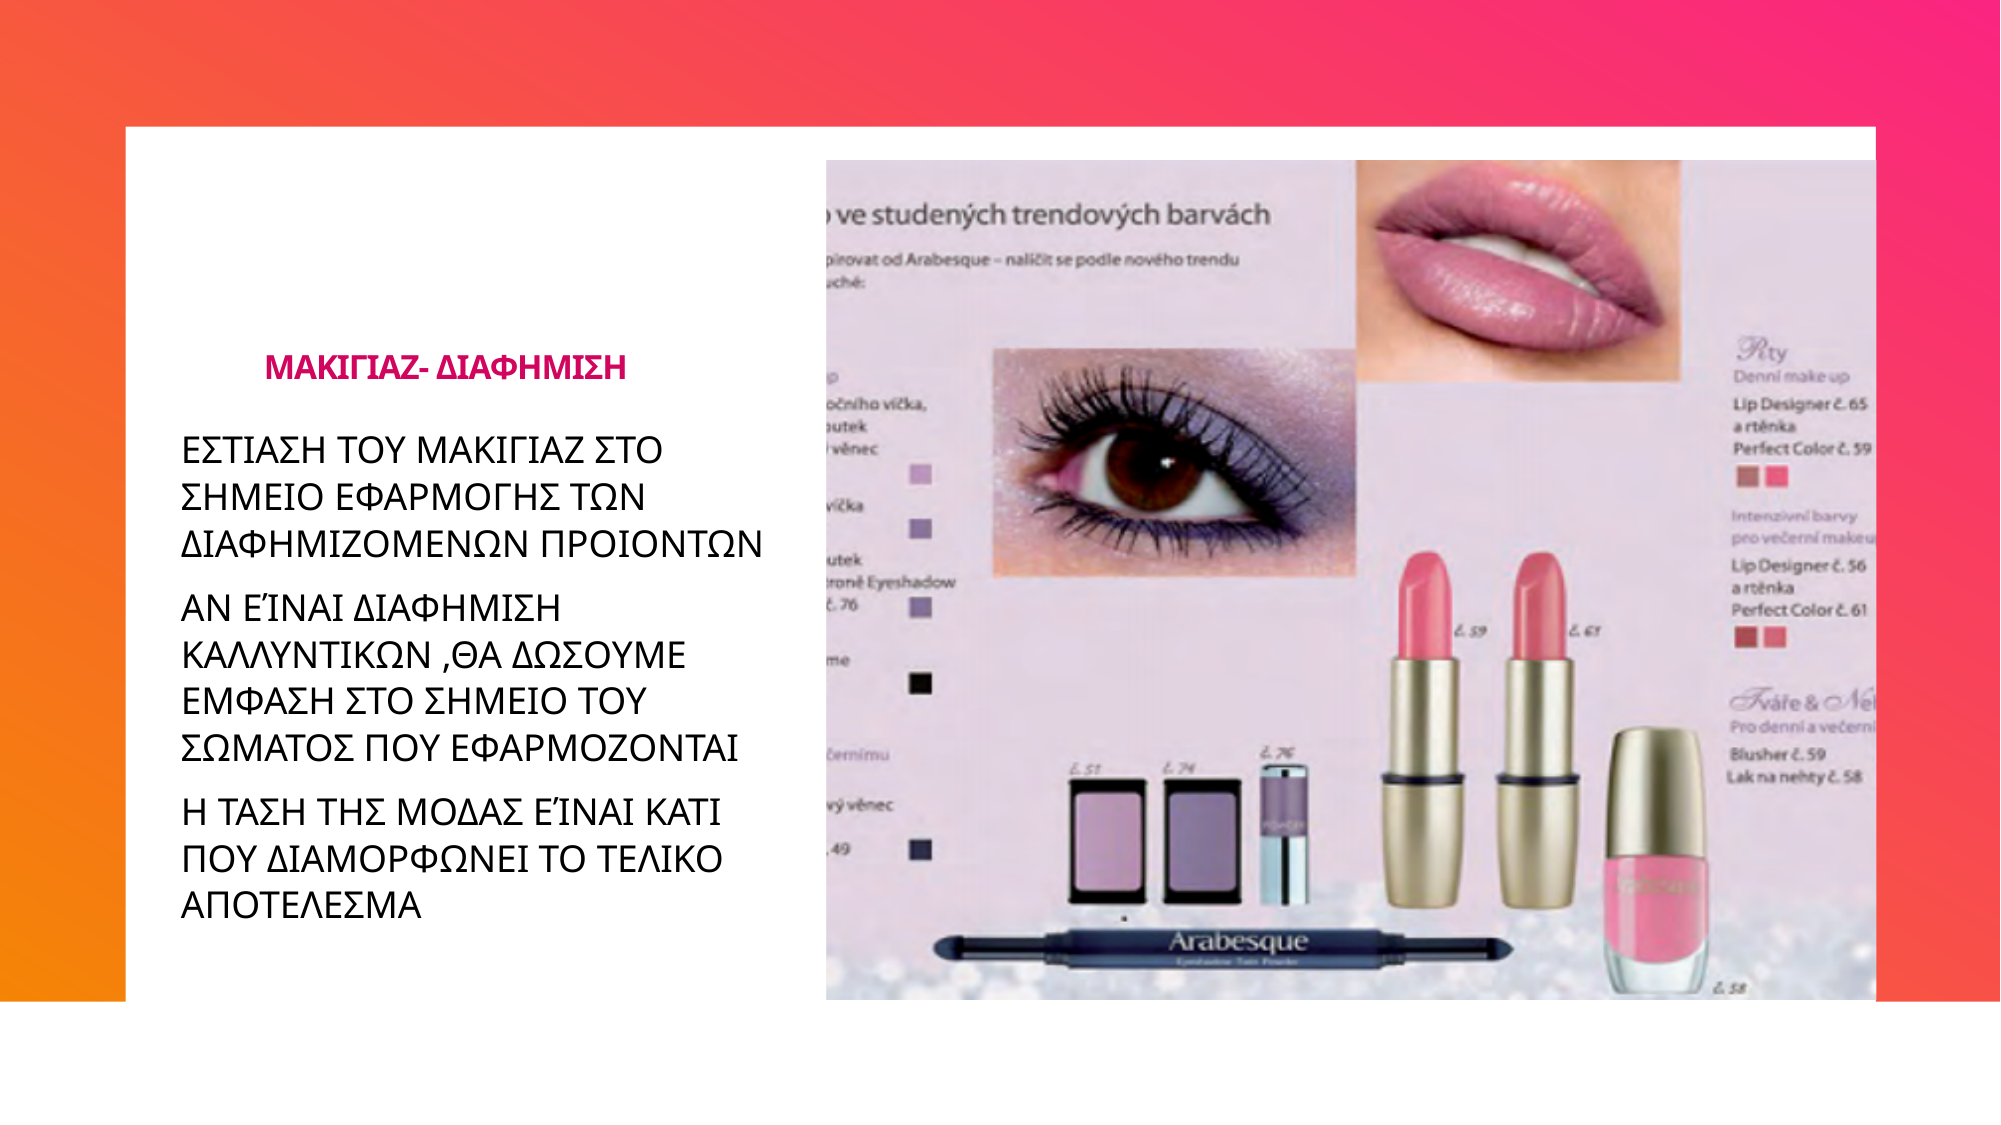

# ΜΑΚΙΓΙΑΖ- ΔΙΑΦΗΜΙΣΗ
ΕΣΤΙΑΣΗ ΤΟΥ ΜΑΚΙΓΙΑΖ ΣΤΟ ΣΗΜΕΙΟ ΕΦΑΡΜΟΓΗΣ ΤΩΝ ΔΙΑΦΗΜΙΖΟΜΕΝΩΝ ΠΡΟΙΟΝΤΩΝ
ΑΝ ΕΊΝΑΙ ΔΙΑΦΗΜΙΣΗ ΚΑΛΛΥΝΤΙΚΩΝ ,ΘΑ ΔΩΣΟΥΜΕ ΕΜΦΑΣΗ ΣΤΟ ΣΗΜΕΙΟ ΤΟΥ ΣΩΜΑΤΟΣ ΠΟΥ ΕΦΑΡΜΟΖΟΝΤΑΙ
Η ΤΑΣΗ ΤΗΣ ΜΟΔΑΣ ΕΊΝΑΙ ΚΑΤΙ ΠΟΥ ΔΙΑΜΟΡΦΩΝΕΙ ΤΟ ΤΕΛΙΚΟ ΑΠΟΤΕΛΕΣΜΑ